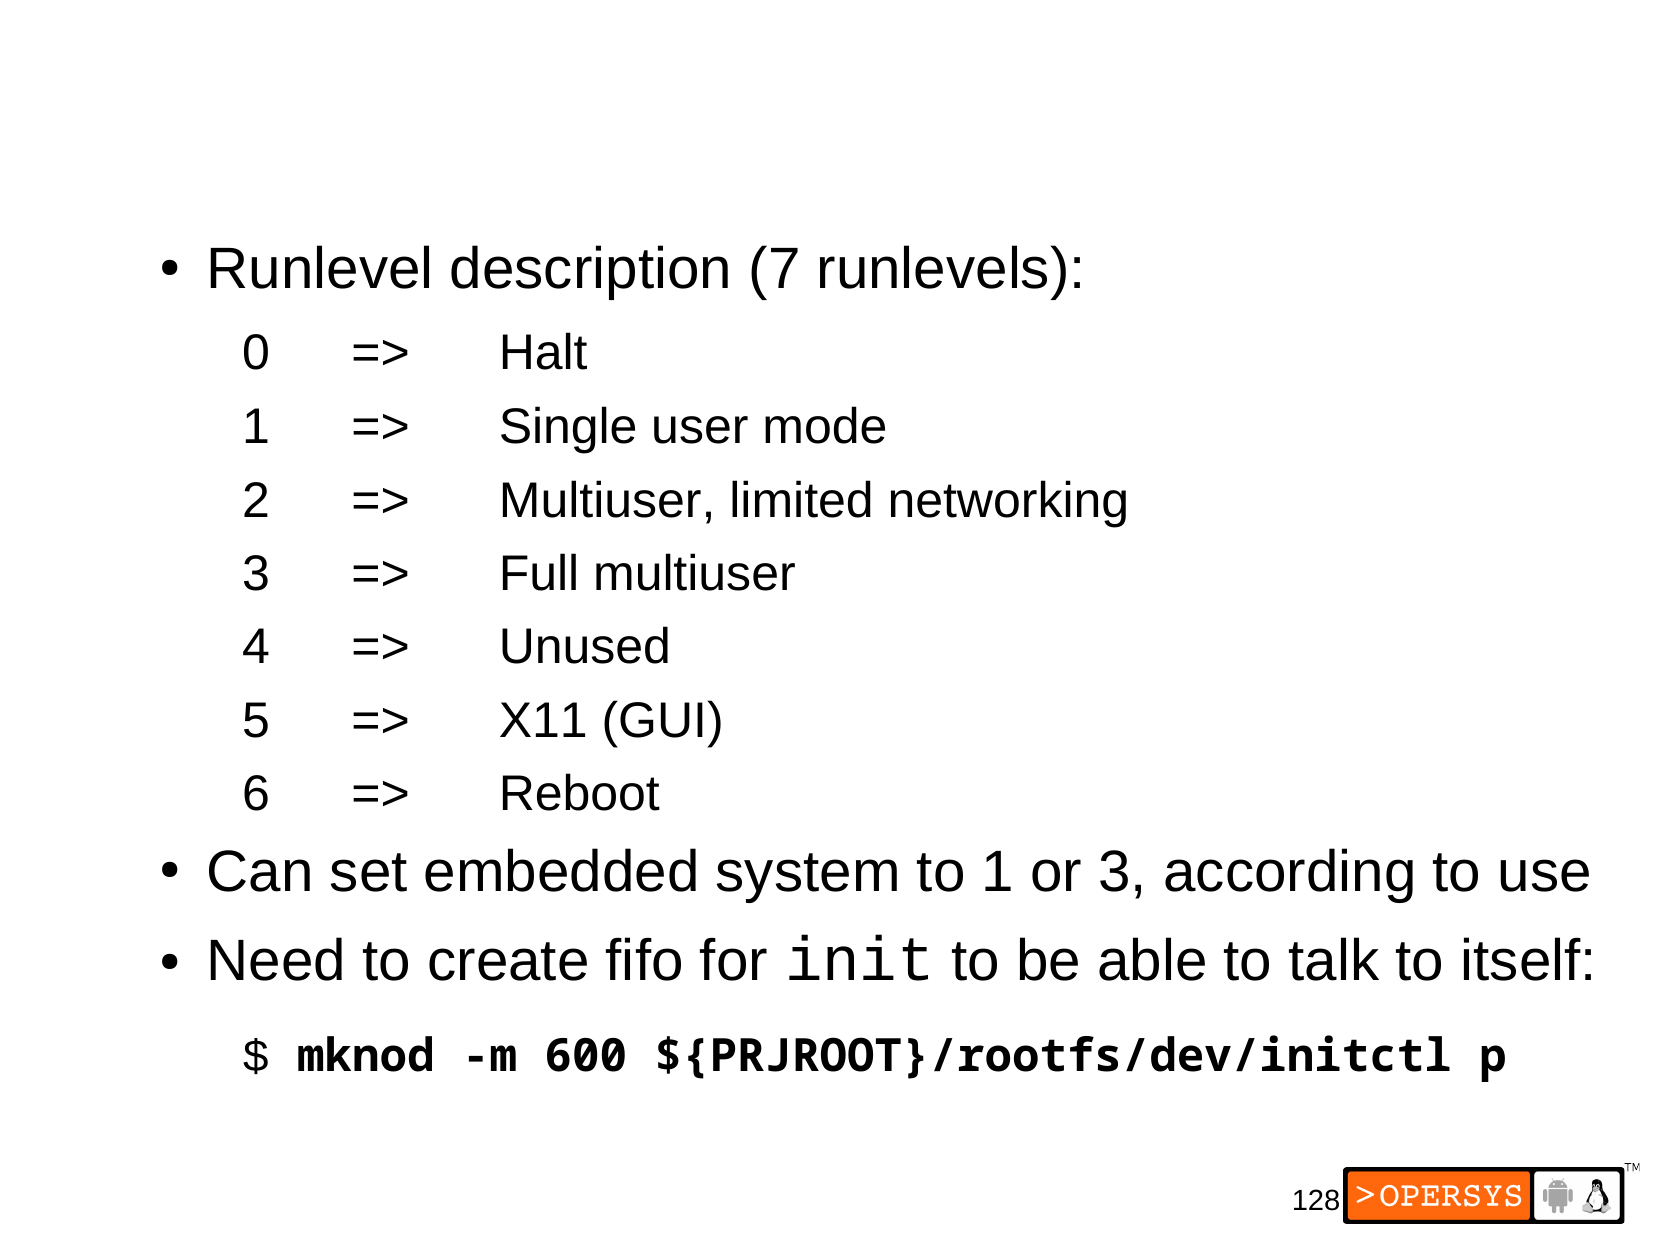

# Runlevel description (7 runlevels):
0	=>		Halt
1	=>		Single user mode
2	=>		Multiuser, limited networking
3	=>		Full multiuser
4	=>		Unused
5	=>		X11 (GUI)
6	=>		Reboot
Can set embedded system to 1 or 3, according to use
Need to create fifo for init to be able to talk to itself:
$ mknod -m 600 ${PRJROOT}/rootfs/dev/initctl p